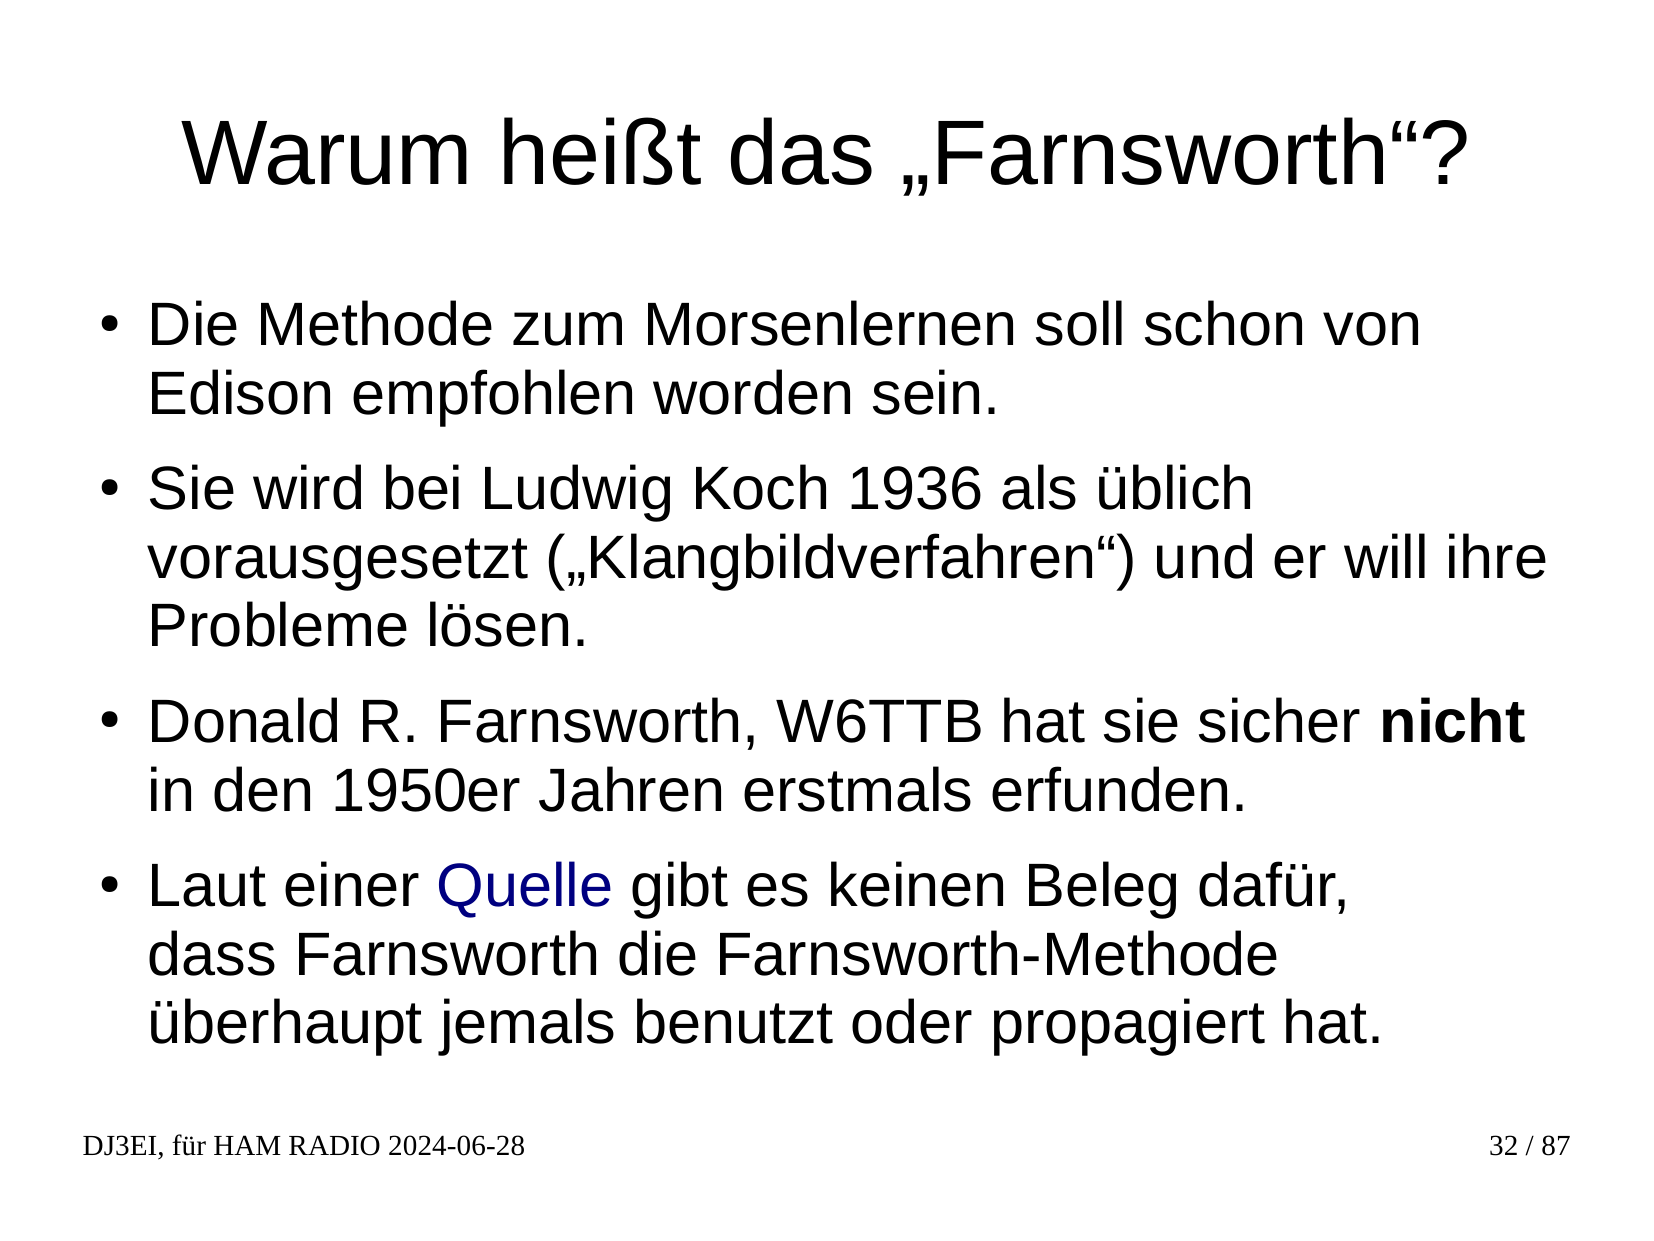

Warum heißt das „Farnsworth“?
# Die Methode zum Morsenlernen soll schon von Edison empfohlen worden sein.
Sie wird bei Ludwig Koch 1936 als üblich vorausgesetzt („Klangbildverfahren“) und er will ihre Probleme lösen.
Donald R. Farnsworth, W6TTB hat sie sicher nicht
in den 1950er Jahren erstmals erfunden.
Laut einer Quelle gibt es keinen Beleg dafür,
dass Farnsworth die Farnsworth-Methode überhaupt jemals benutzt oder propagiert hat.
32